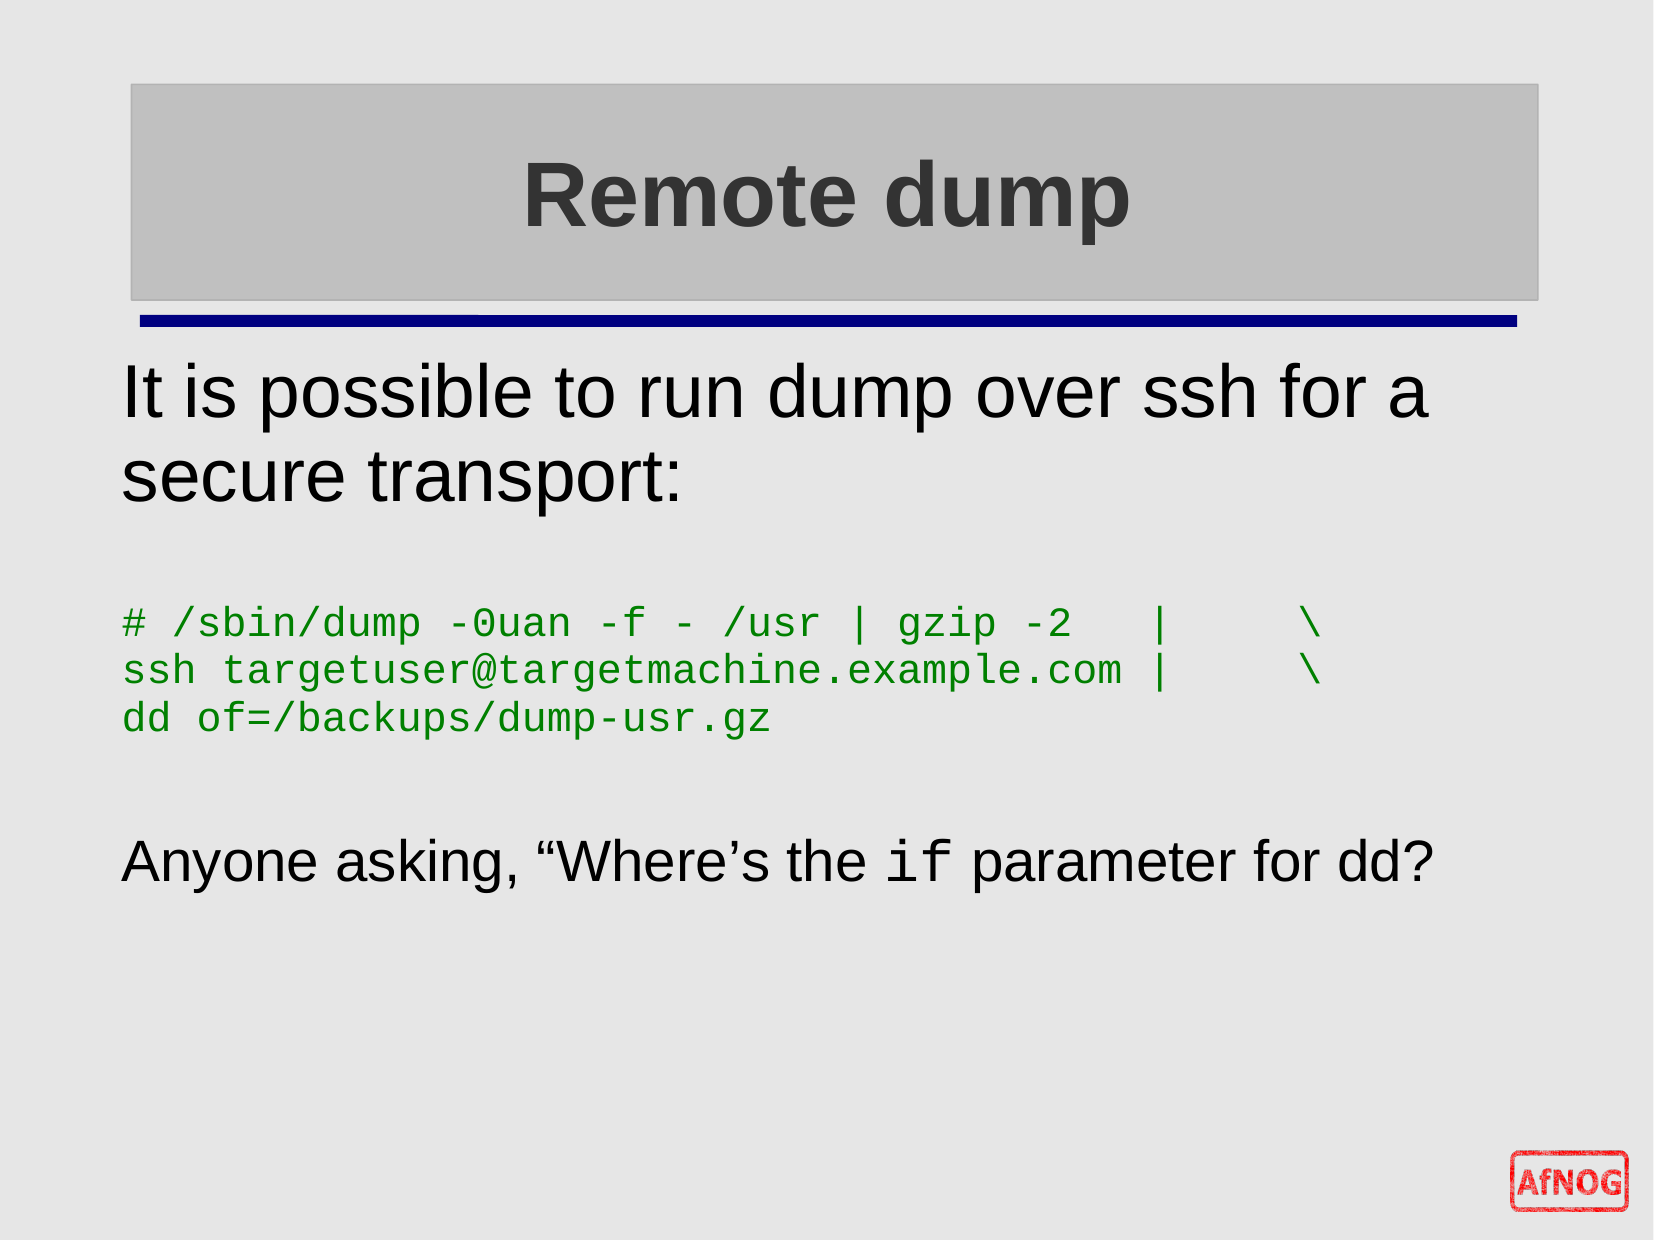

Remote dump
It is possible to run dump over ssh for a secure transport:
# /sbin/dump -0uan -f - /usr | gzip -2 | \
ssh targetuser@targetmachine.example.com | \
dd of=/backups/dump-usr.gz
Anyone asking, “Where’s the if parameter for dd?